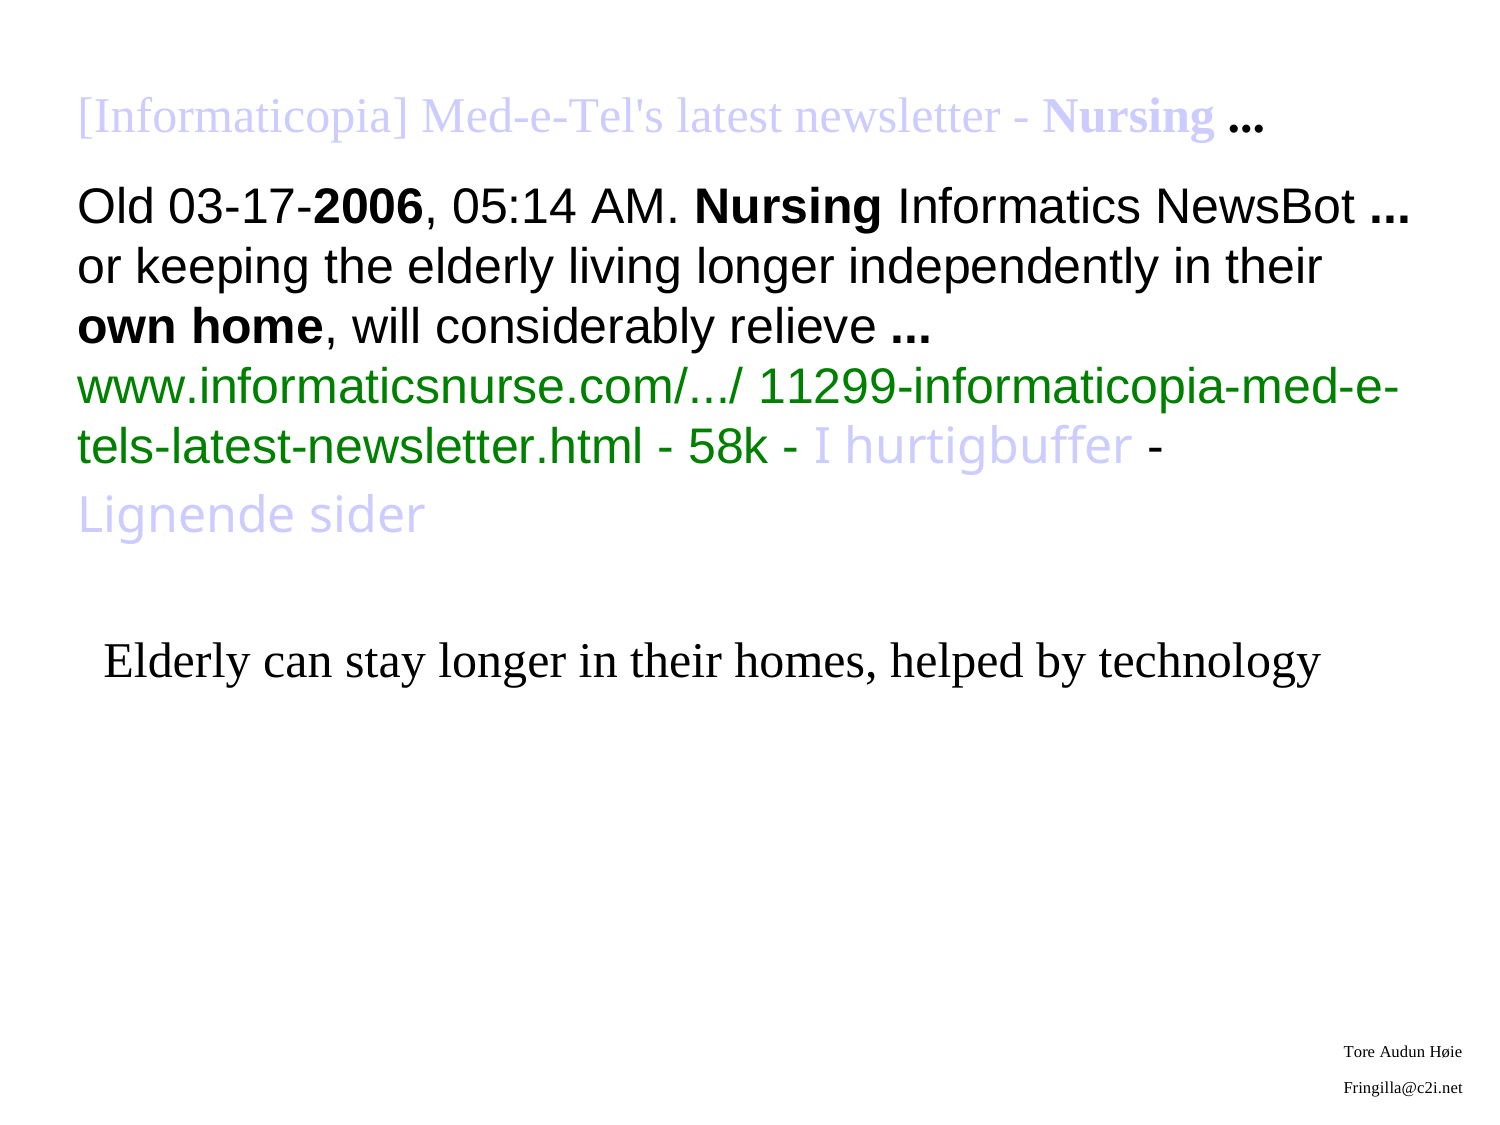

[Informaticopia] Med-e-Tel's latest newsletter - Nursing ...
Old 03-17-2006, 05:14 AM. Nursing Informatics NewsBot ... or keeping the elderly living longer independently in their own home, will considerably relieve ...
www.informaticsnurse.com/.../ 11299-informaticopia-med-e-tels-latest-newsletter.html - 58k - I hurtigbuffer - Lignende sider
Elderly can stay longer in their homes, helped by technology
Tore Audun Høie
Fringilla@c2i.net